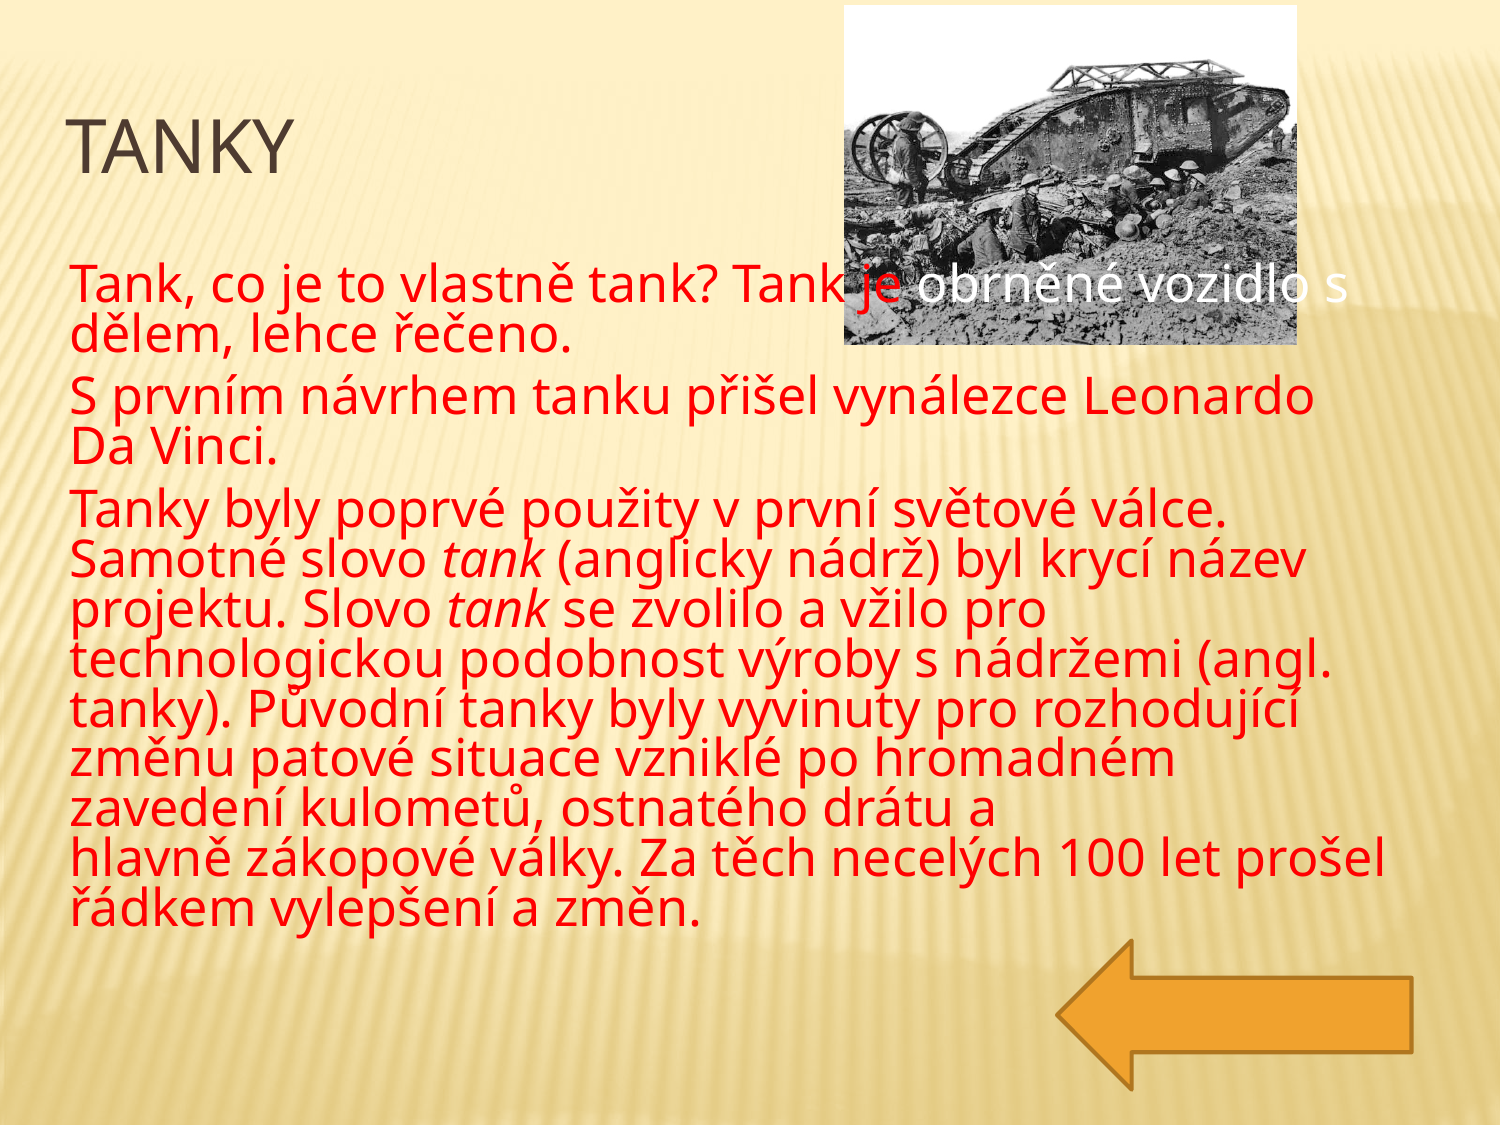

# tanky
Tank, co je to vlastně tank? Tank je obrněné vozidlo s dělem, lehce řečeno.
S prvním návrhem tanku přišel vynálezce Leonardo Da Vinci.
Tanky byly poprvé použity v první světové válce. Samotné slovo tank (anglicky nádrž) byl krycí název projektu. Slovo tank se zvolilo a vžilo pro technologickou podobnost výroby s nádržemi (angl. tanky). Původní tanky byly vyvinuty pro rozhodující změnu patové situace vzniklé po hromadném zavedení kulometů, ostnatého drátu a hlavně zákopové války. Za těch necelých 100 let prošel řádkem vylepšení a změn.